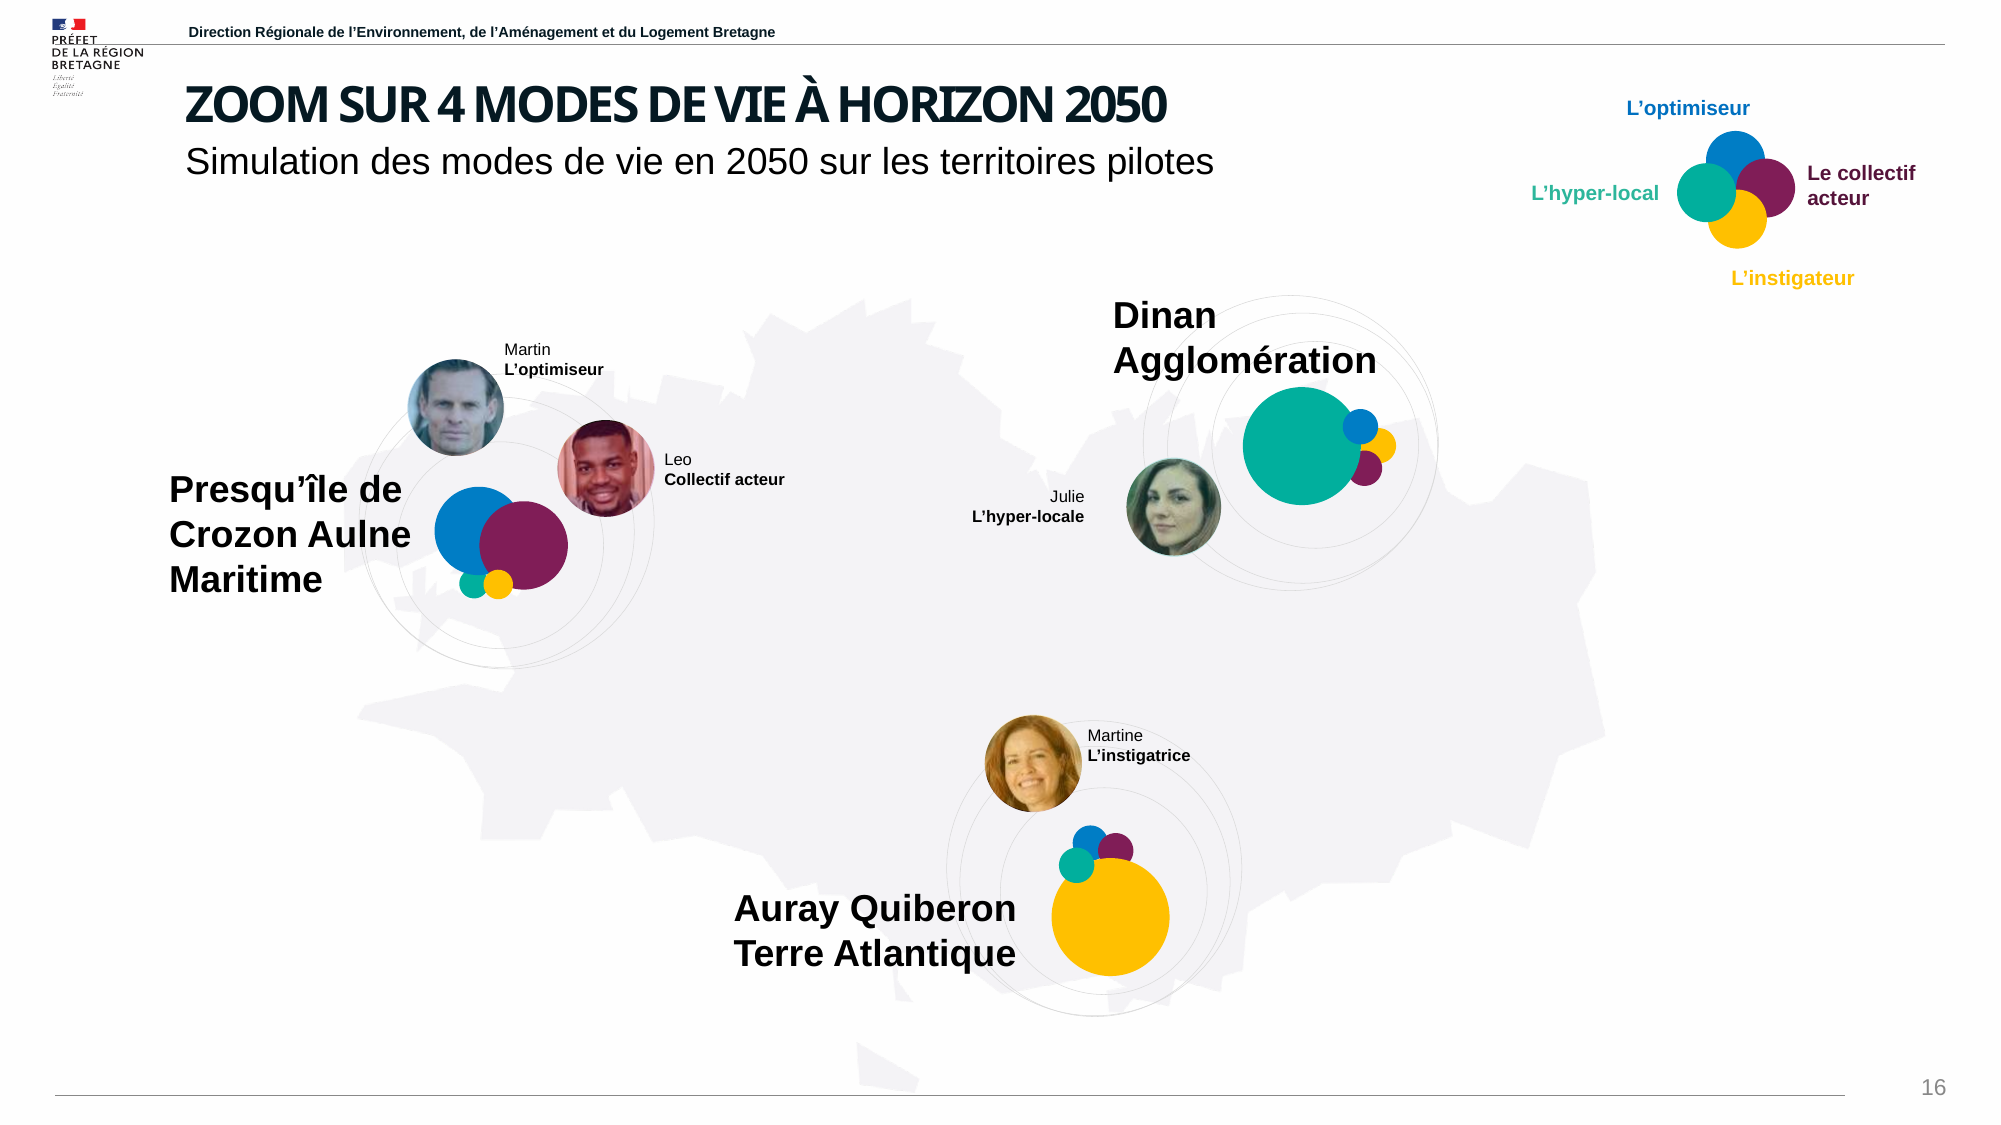

Direction Régionale de l’Environnement, de l’Aménagement et du Logement Bretagne
ZOOM SUR 4 MODES DE VIE À HORIZON 2050
L’optimiseur
Simulation des modes de vie en 2050 sur les territoires pilotes
Le collectif acteur
L’hyper-local
L’instigateur
Dinan Agglomération
Martin
L’optimiseur
Leo
Collectif acteur
Presqu’île de Crozon Aulne Maritime
Julie
L’hyper-locale
Martine L’instigatrice
Auray Quiberon Terre Atlantique